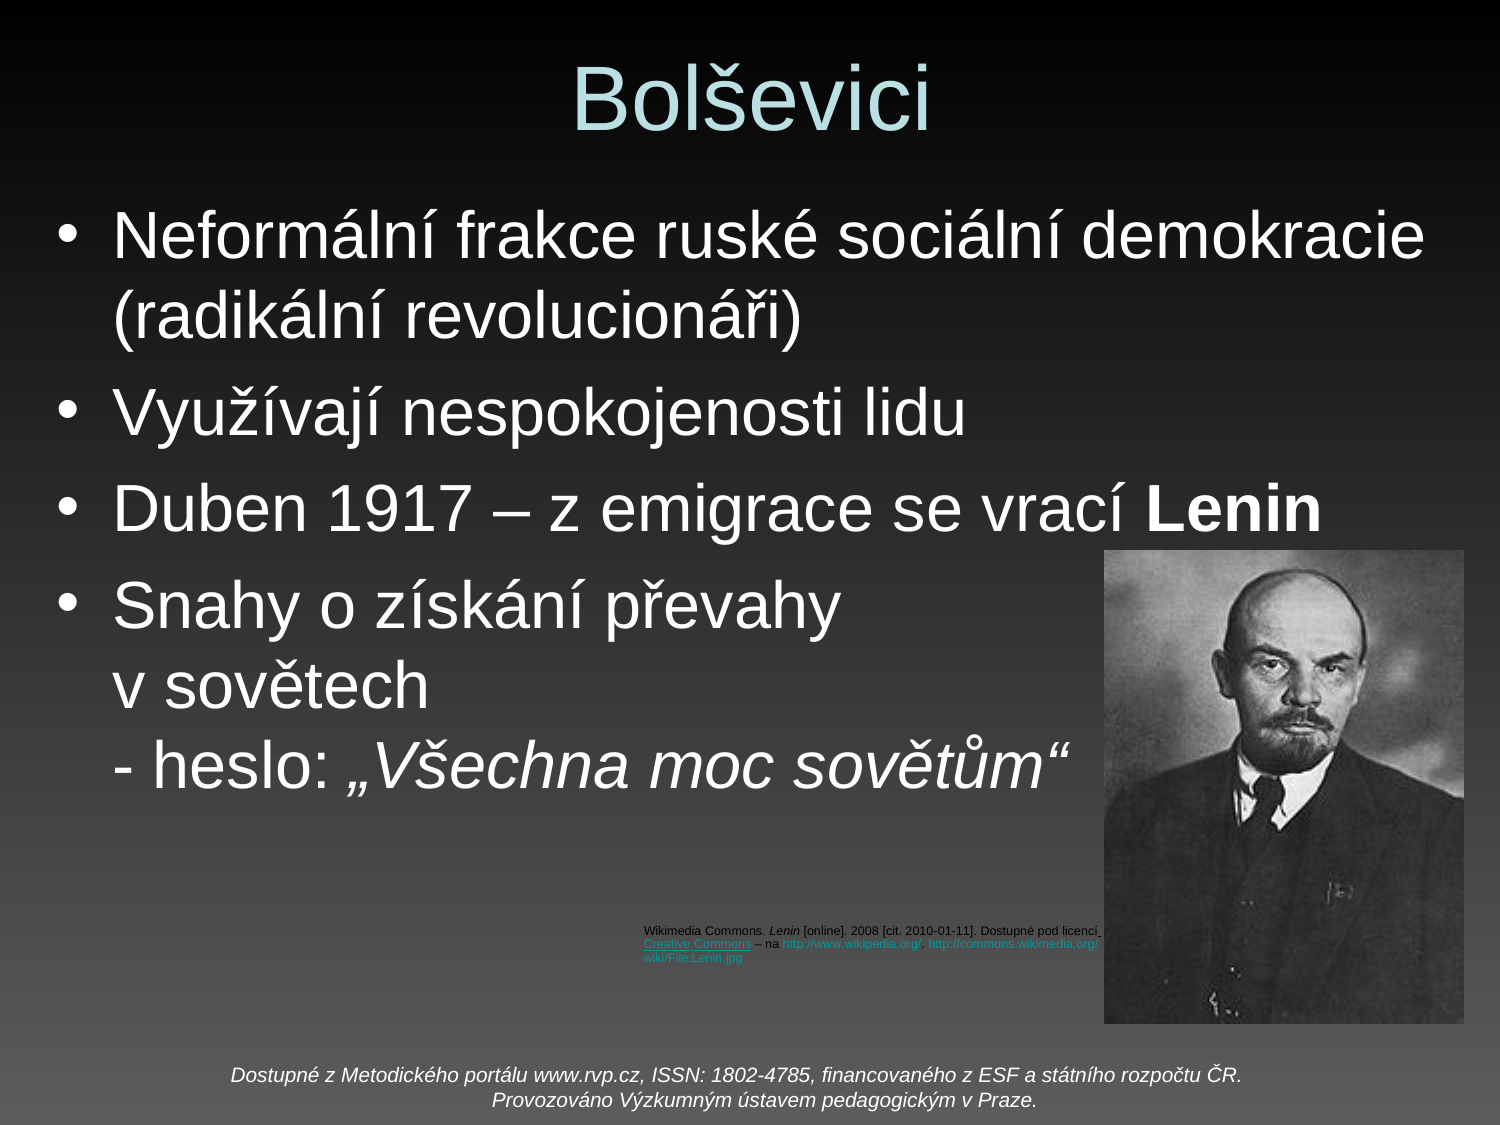

# Bolševici
Neformální frakce ruské sociální demokracie (radikální revolucionáři)
Využívají nespokojenosti lidu
Duben 1917 – z emigrace se vrací Lenin
Snahy o získání převahy
v sovětech
- heslo: „Všechna moc sovětům“
	Wikimedia Commons. Lenin [online]. 2008 [cit. 2010-01-11]. Dostupné pod licencí Creative Commons – na http://www.wikipedia.org/. http://commons.wikimedia.org/wiki/File:Lenin.jpg
Dostupné z Metodického portálu www.rvp.cz, ISSN: 1802-4785, financovaného z ESF a státního rozpočtu ČR.
Provozováno Výzkumným ústavem pedagogickým v Praze.